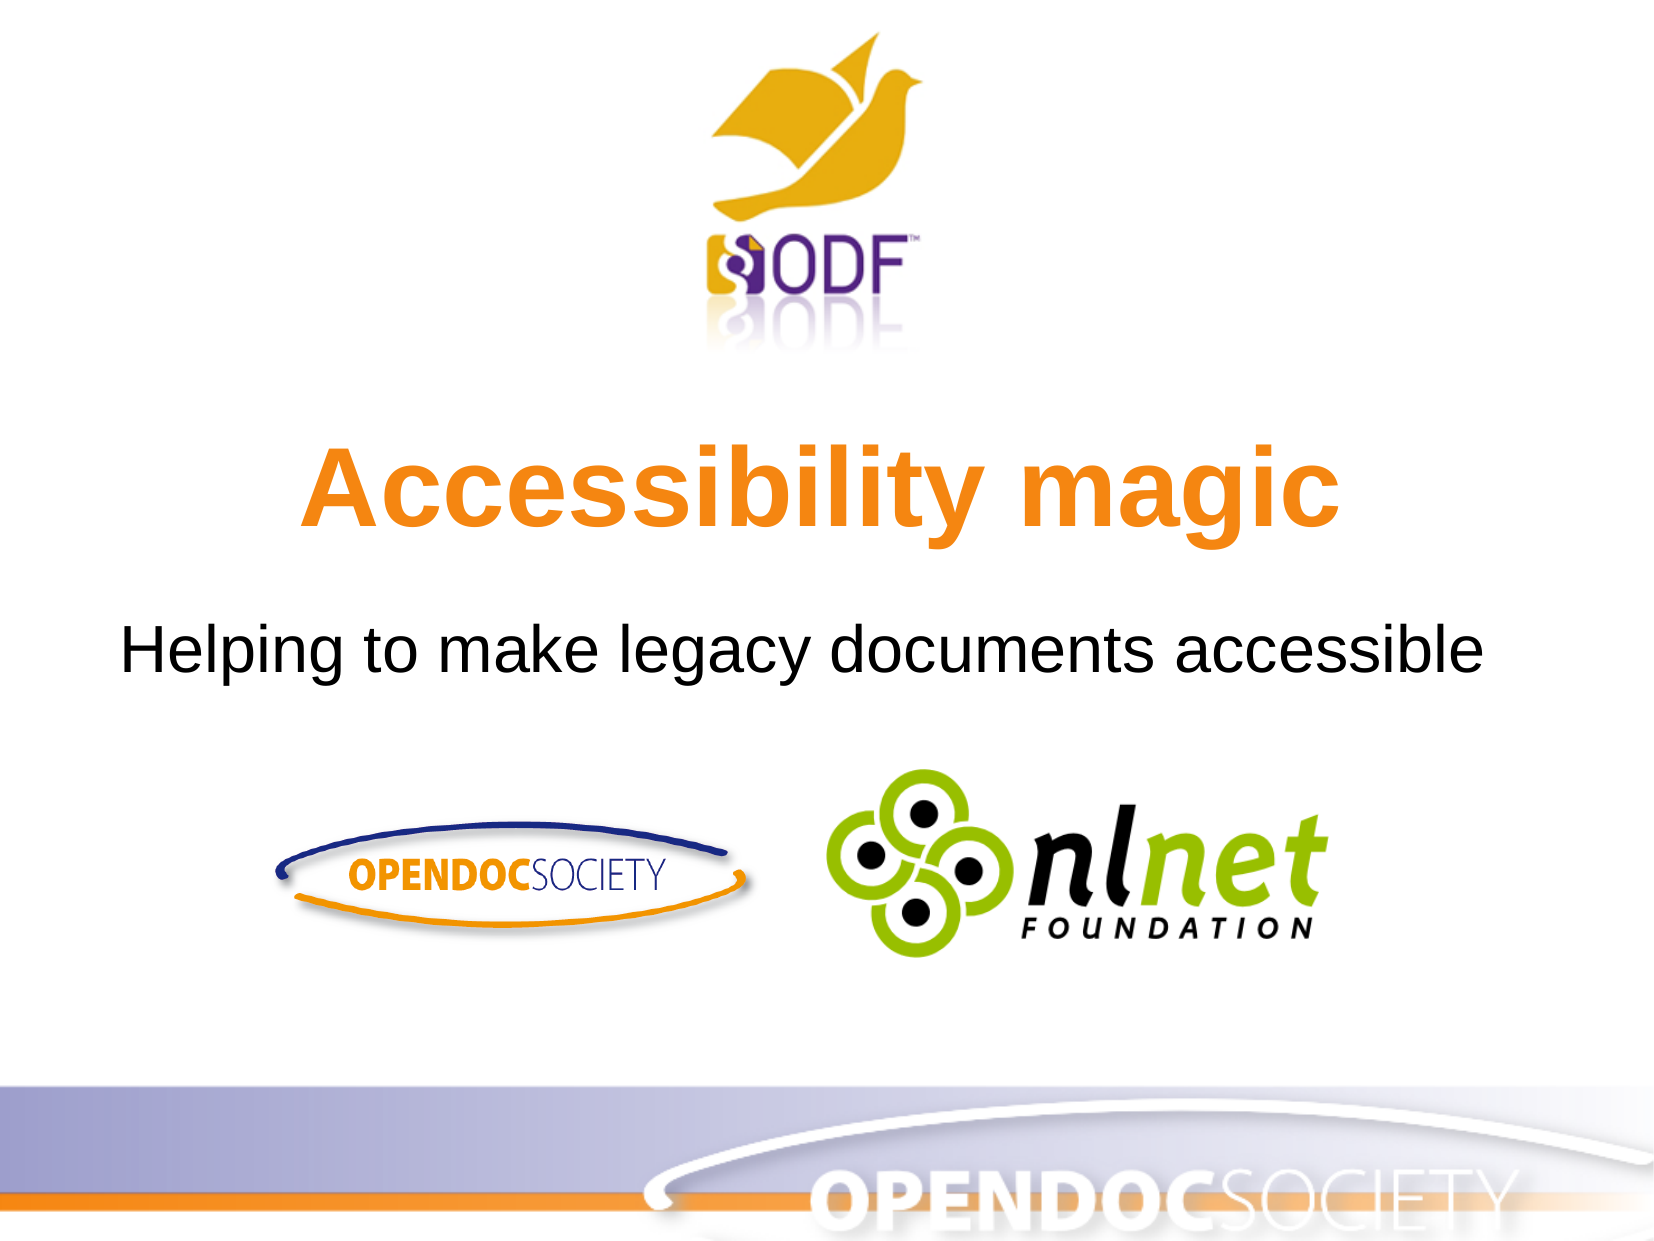

# Accessibility magic
Helping to make legacy documents accessible